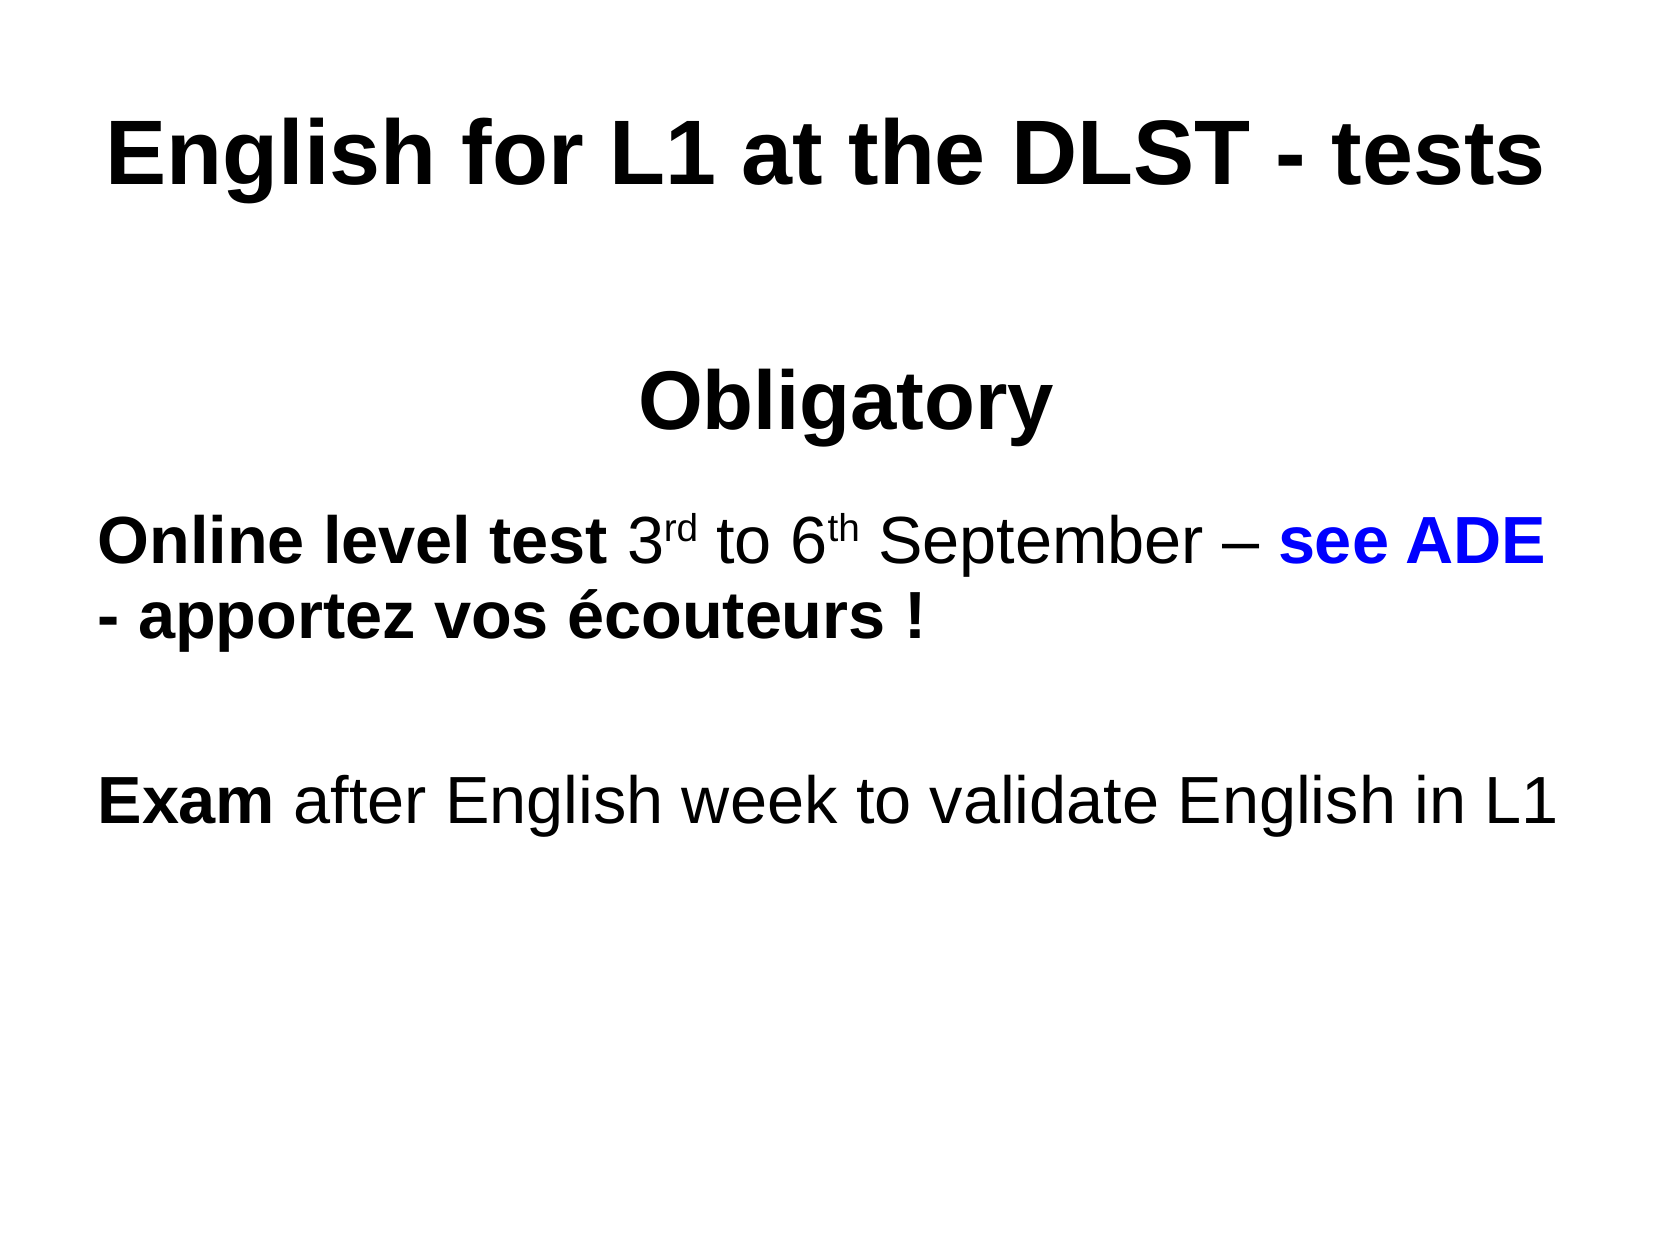

# English for L1 at the DLST - tests
Obligatory
Online level test 3rd to 6th September – see ADE
- apportez vos écouteurs !
Exam after English week to validate English in L1